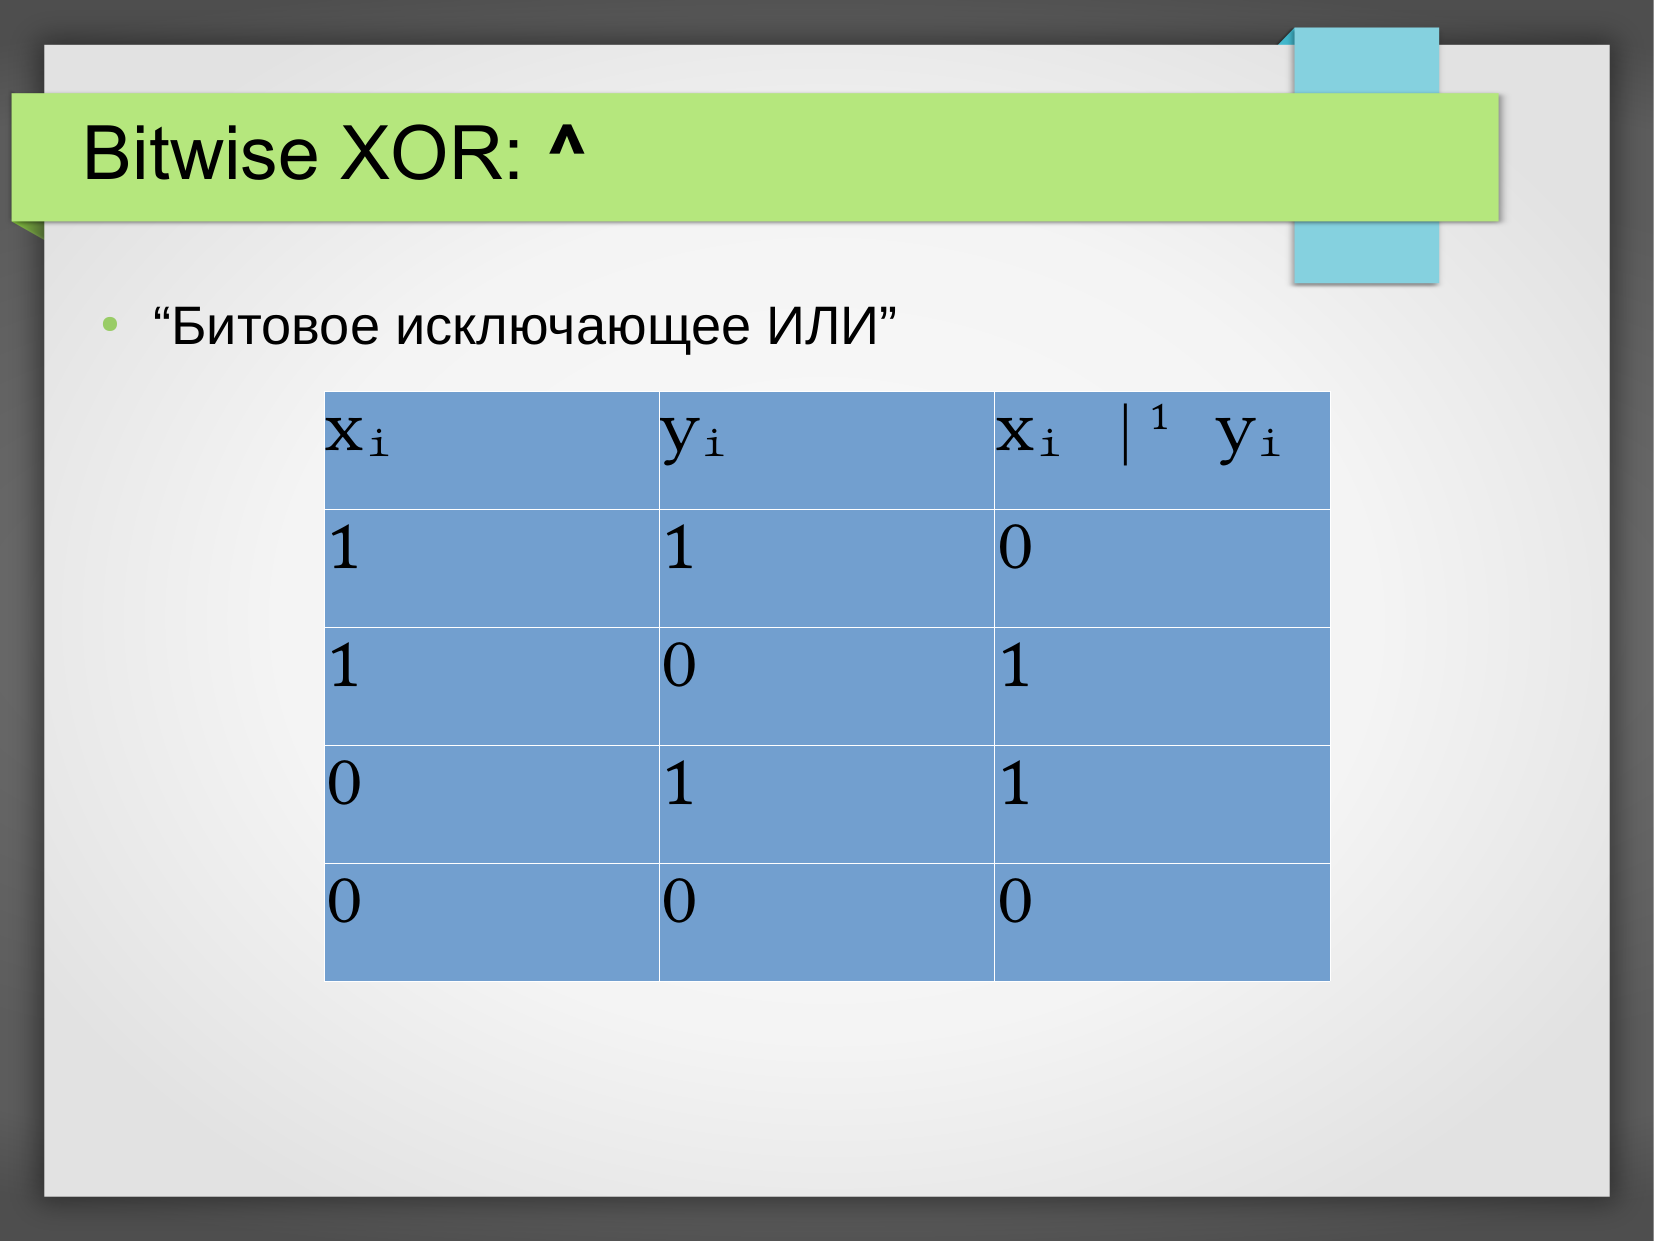

# Bitwise XOR: ^
“Битовое исключающее ИЛИ”
| xi | yi | xi |1 yi |
| --- | --- | --- |
| 1 | 1 | 0 |
| 1 | 0 | 1 |
| 0 | 1 | 1 |
| 0 | 0 | 0 |